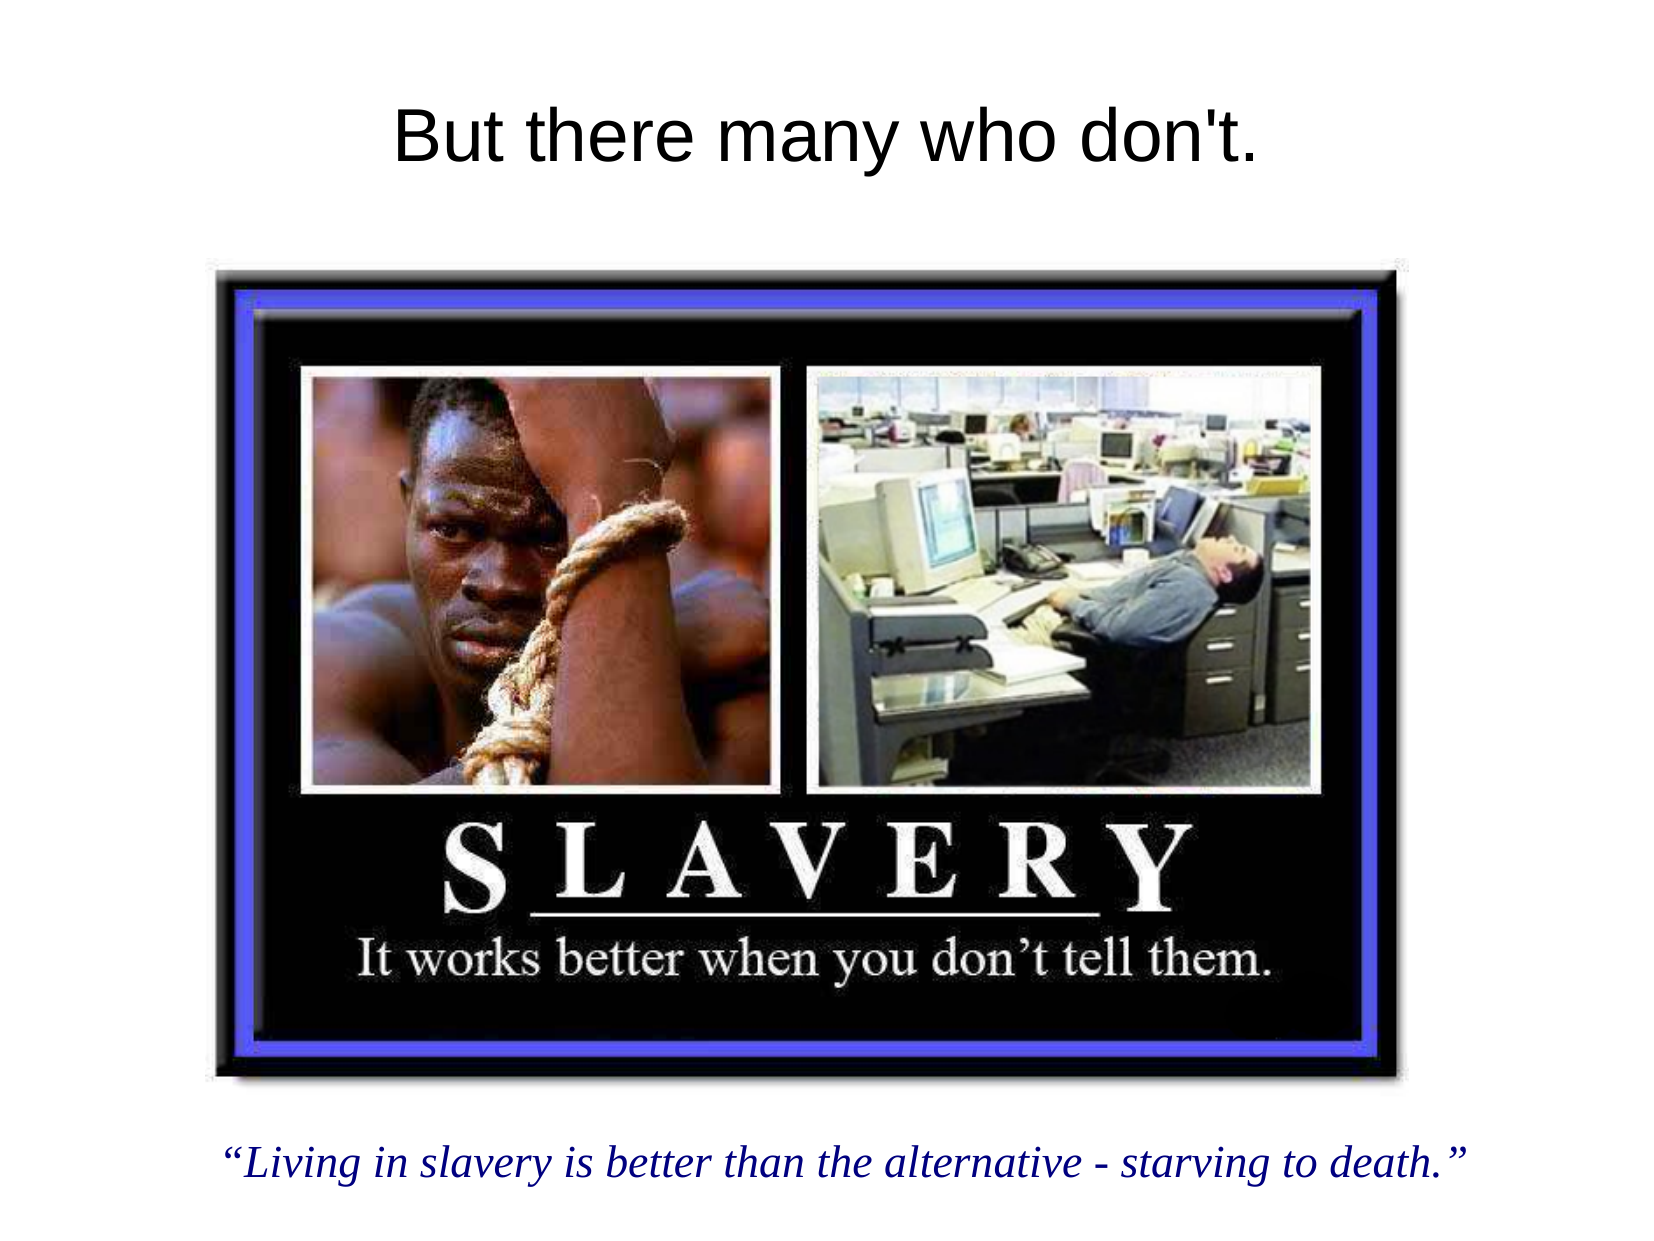

# But there many who don't.
“Living in slavery is better than the alternative - starving to death.”